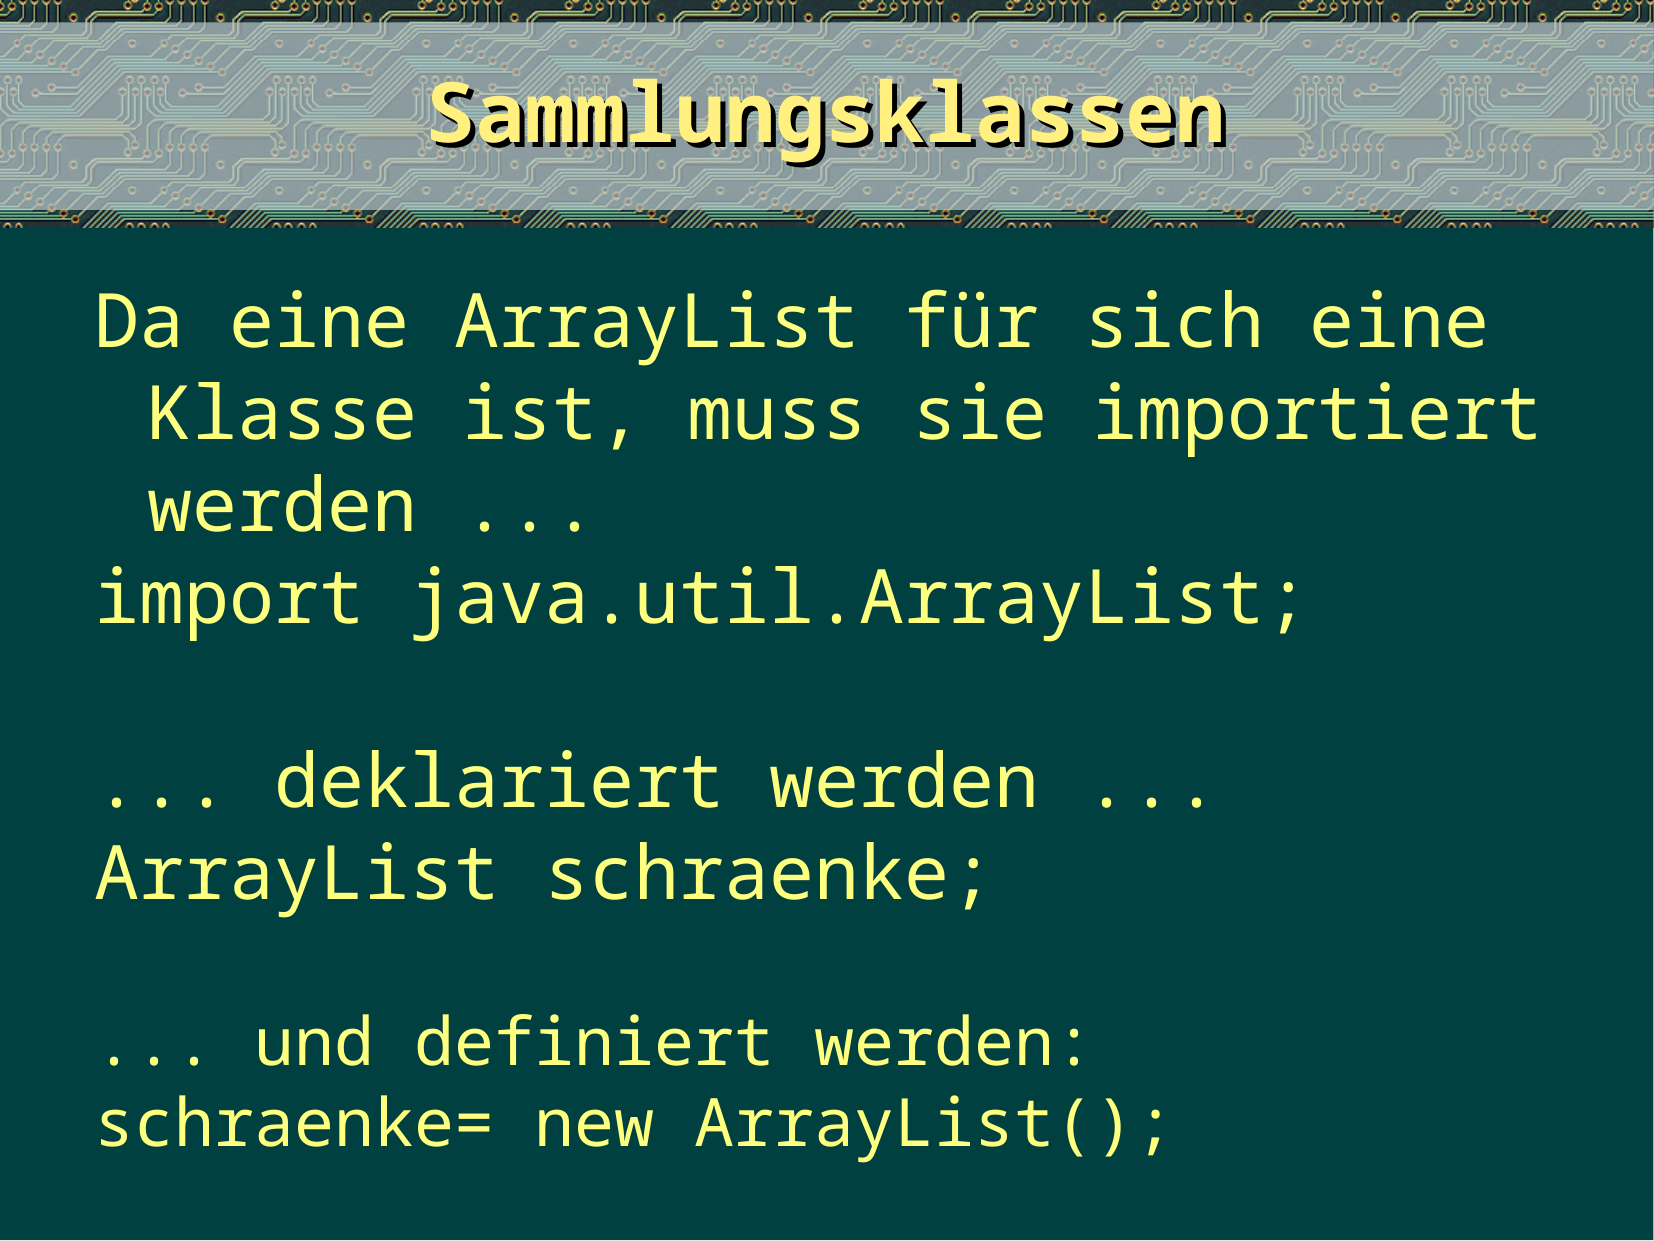

# Sammlungsklassen
Da eine ArrayList für sich eine Klasse ist, muss sie importiert werden ...
import java.util.ArrayList;
... deklariert werden ...
ArrayList schraenke;
... und definiert werden:
schraenke= new ArrayList();